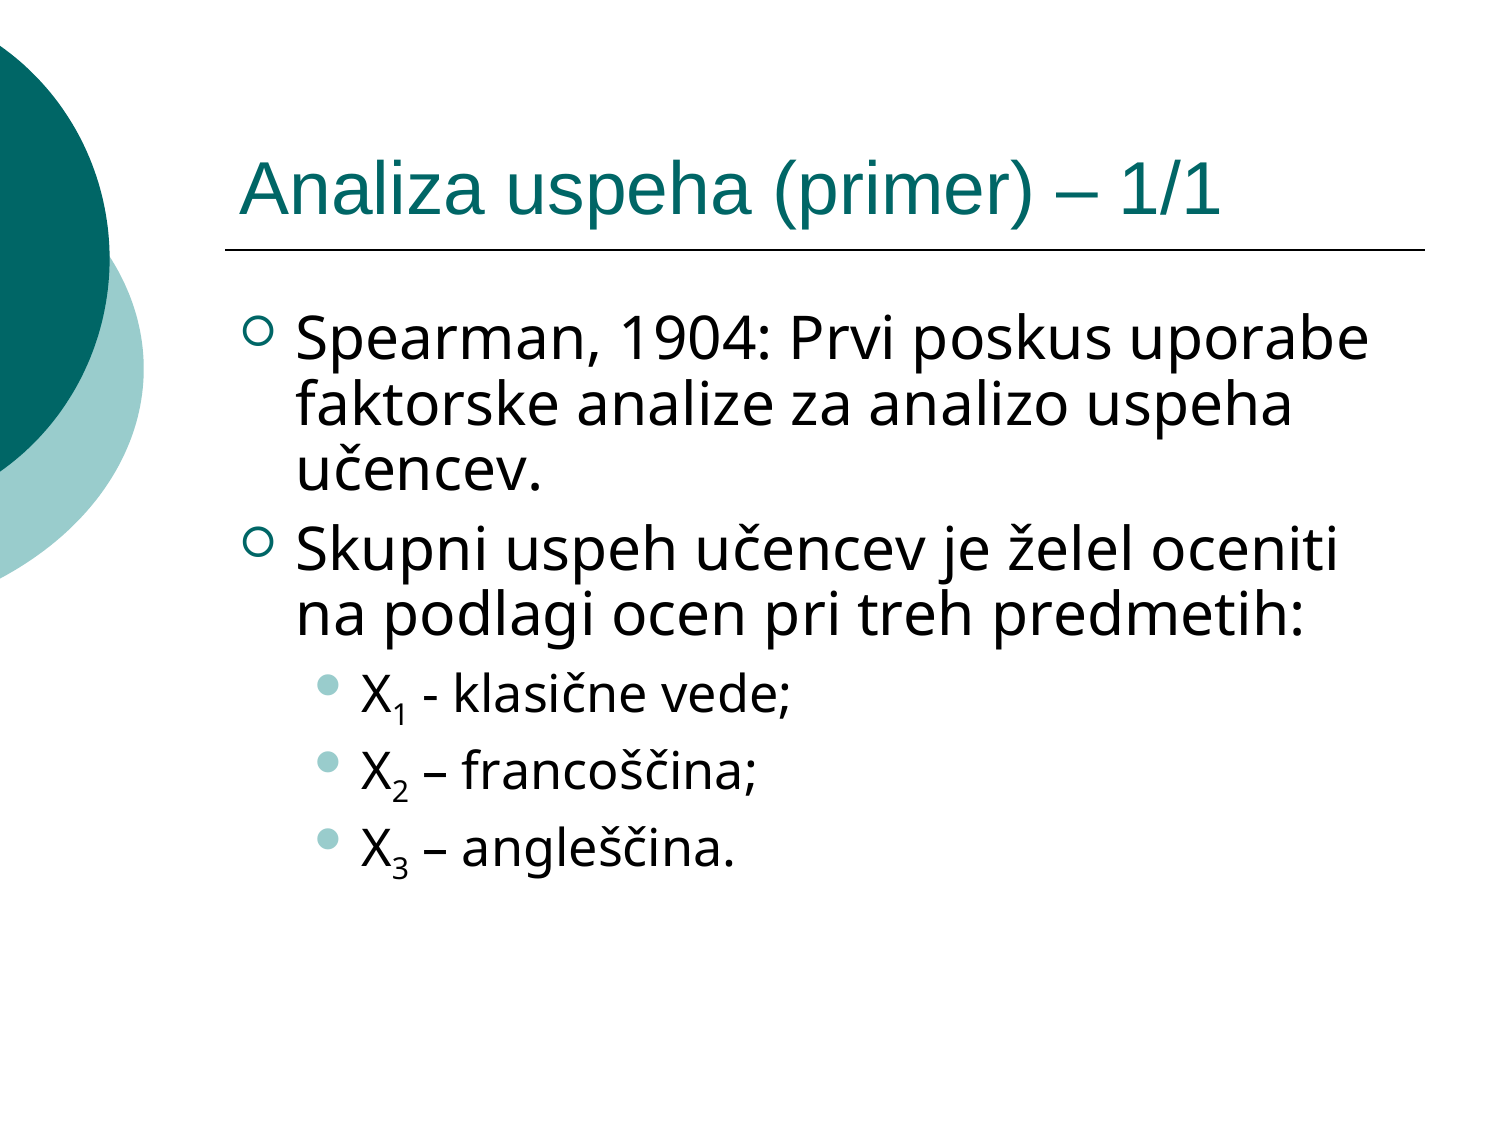

# Analiza uspeha (primer) – 1/1
Spearman, 1904: Prvi poskus uporabe faktorske analize za analizo uspeha učencev.
Skupni uspeh učencev je želel oceniti na podlagi ocen pri treh predmetih:
X1 - klasične vede;
X2 – francoščina;
X3 – angleščina.